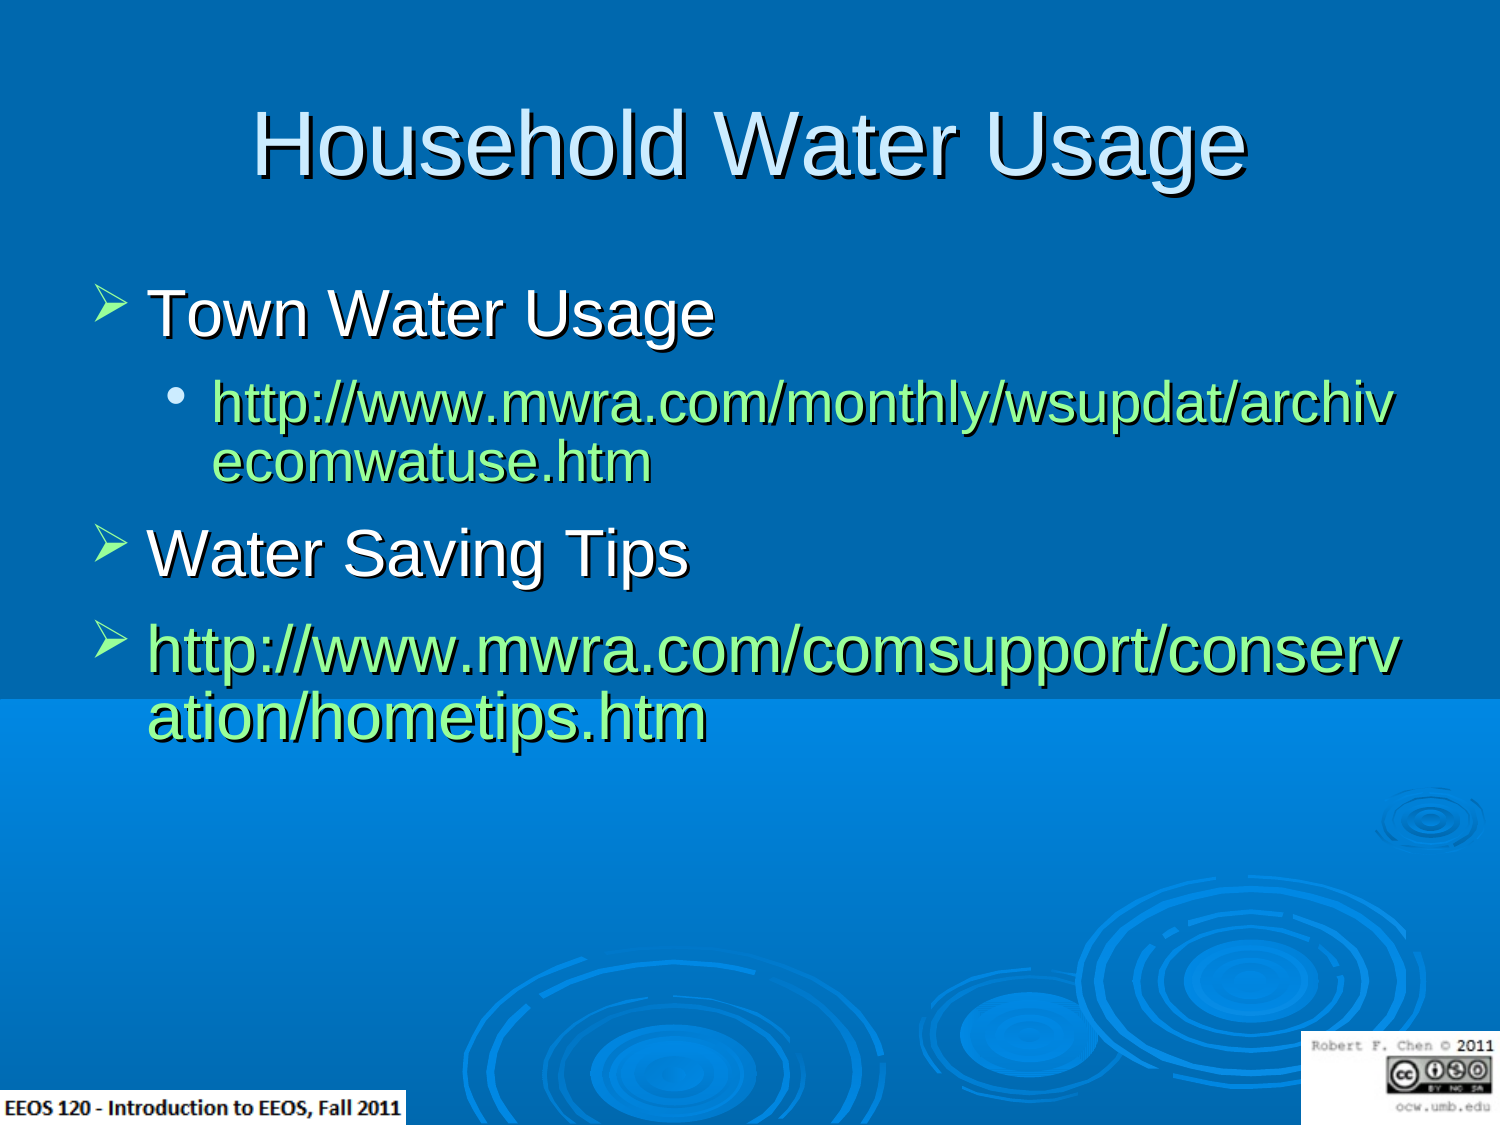

# Household Water Usage
Town Water Usage
http://www.mwra.com/monthly/wsupdat/archivecomwatuse.htm
Water Saving Tips
http://www.mwra.com/comsupport/conservation/hometips.htm